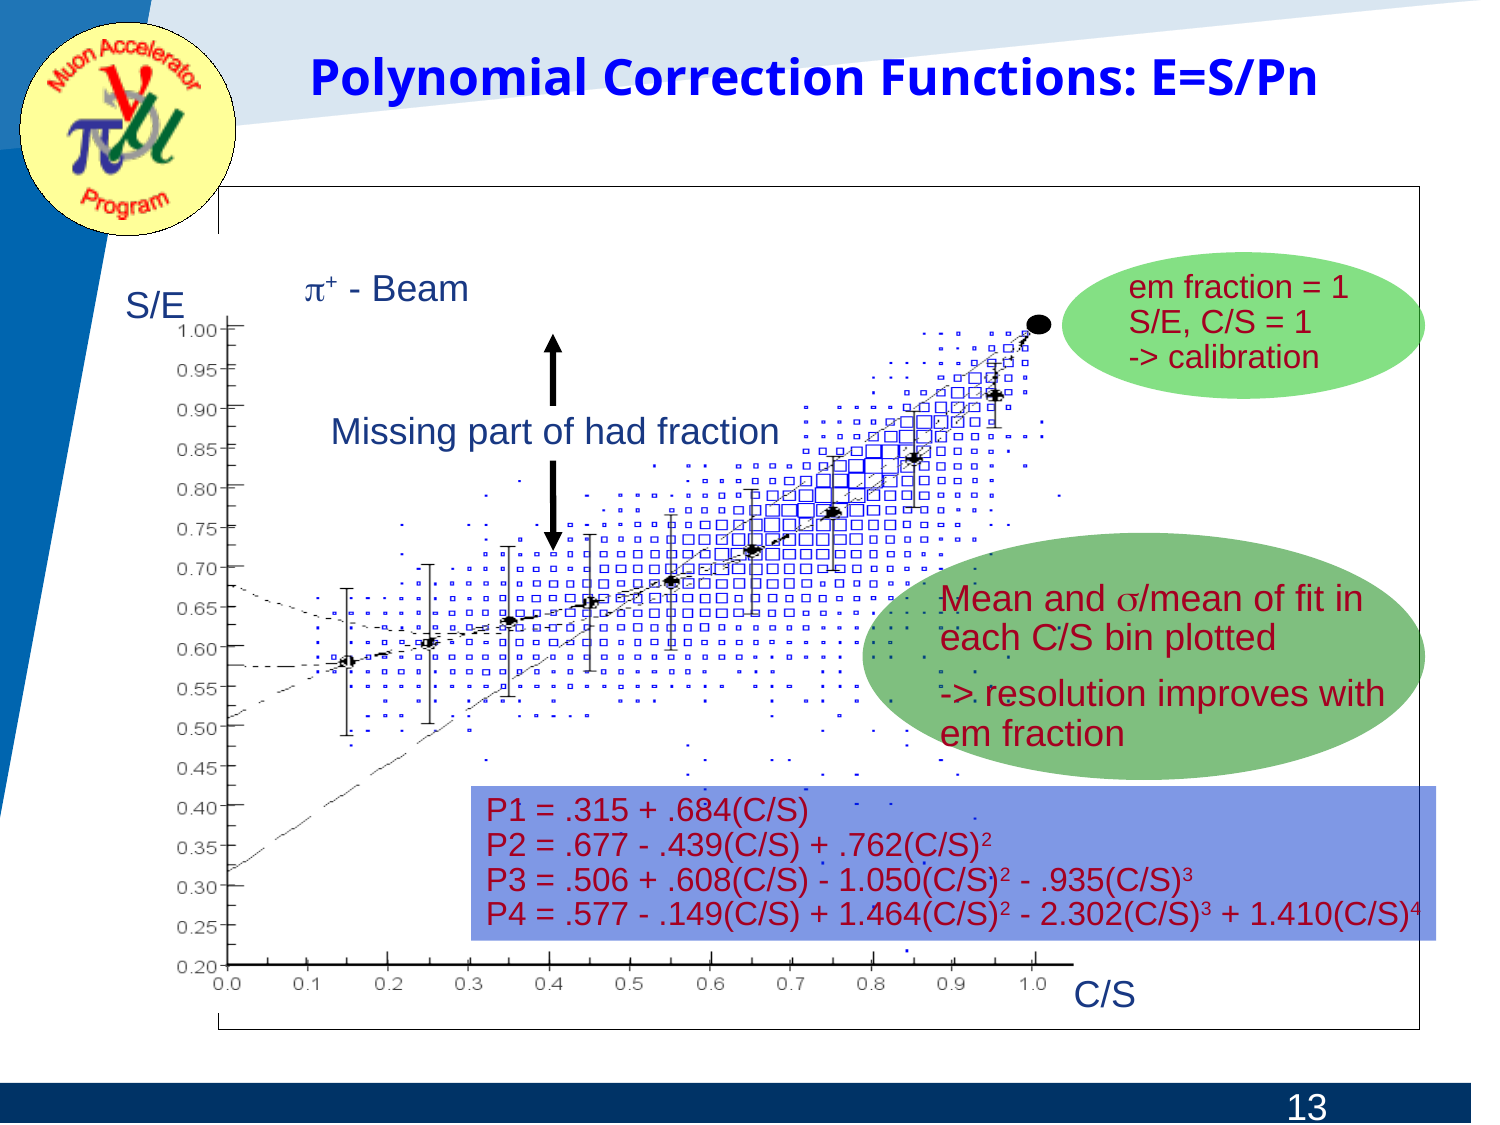

# Polynomial Correction Functions: E=S/Pn
em fraction = 1
S/E, C/S = 1
-> calibration
p+ - Beam
S/E
Missing part of had fraction
Mean and /mean of fit in each C/S bin plotted
-> resolution improves with em fraction
P1 = .315 + .684(C/S)
P2 = .677 - .439(C/S) + .762(C/S)2
P3 = .506 + .608(C/S) - 1.050(C/S)2 - .935(C/S)3
P4 = .577 - .149(C/S) + 1.464(C/S)2 - 2.302(C/S)3 + 1.410(C/S)4
C/S